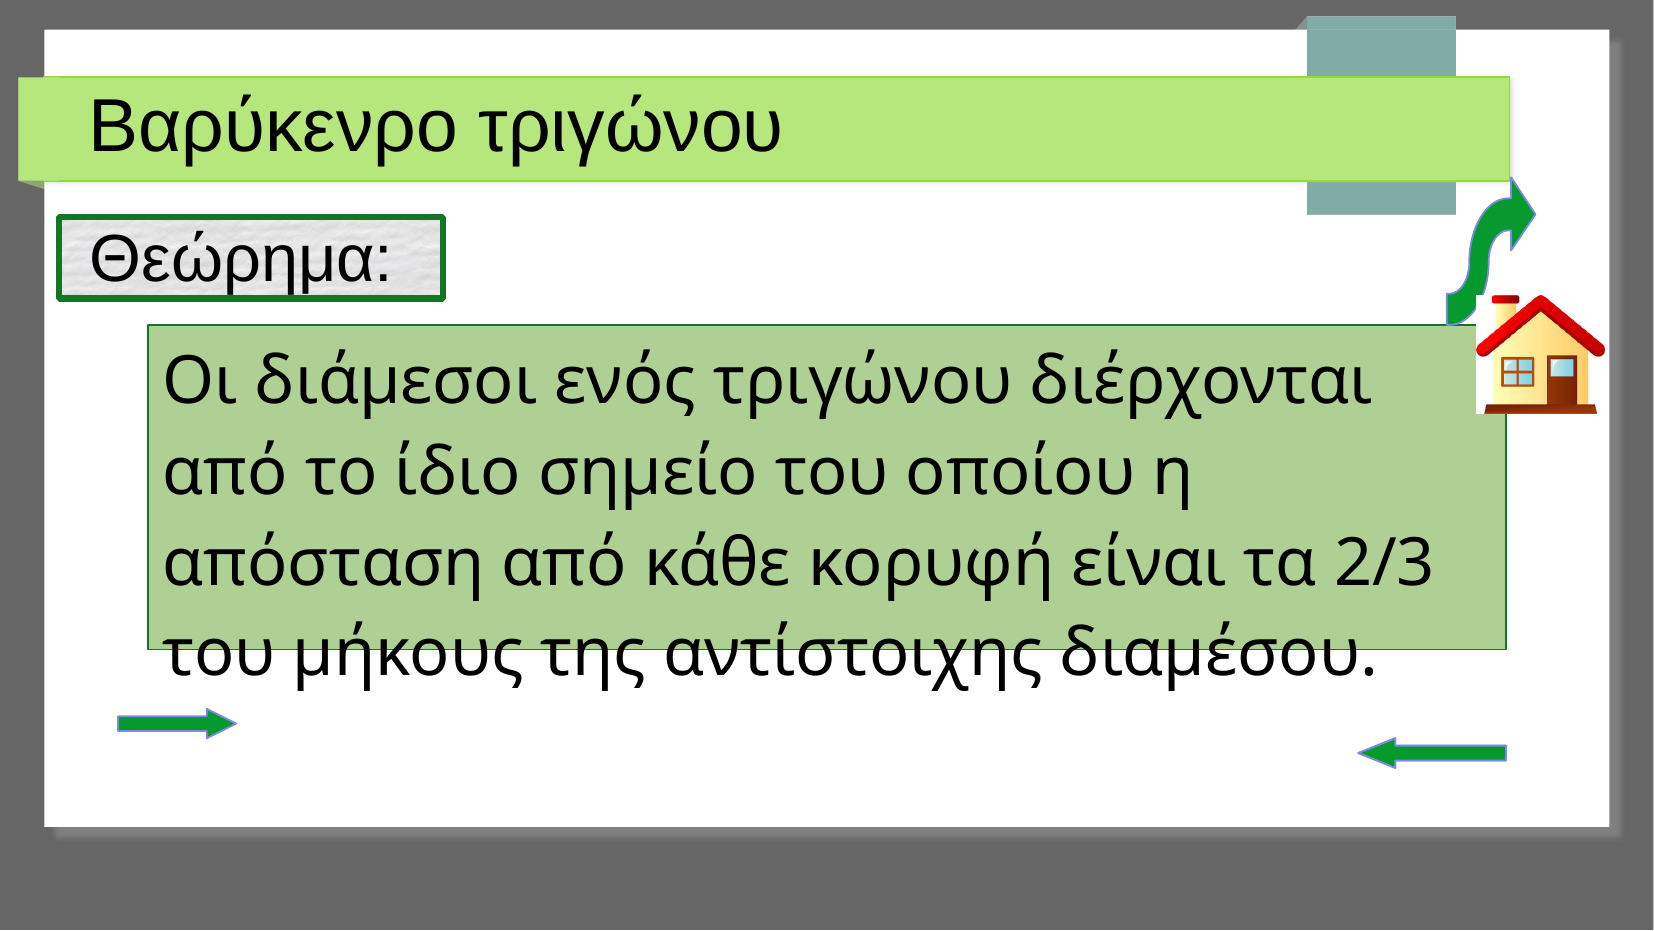

# Βαρύκενρο τριγώνου
Θεώρημα:
Οι διάμεσοι ενός τριγώνου διέρχονται από το ίδιο σημείο του οποίου η απόσταση από κάθε κορυφή είναι τα 2/3 του μήκους της αντίστοιχης διαμέσου.